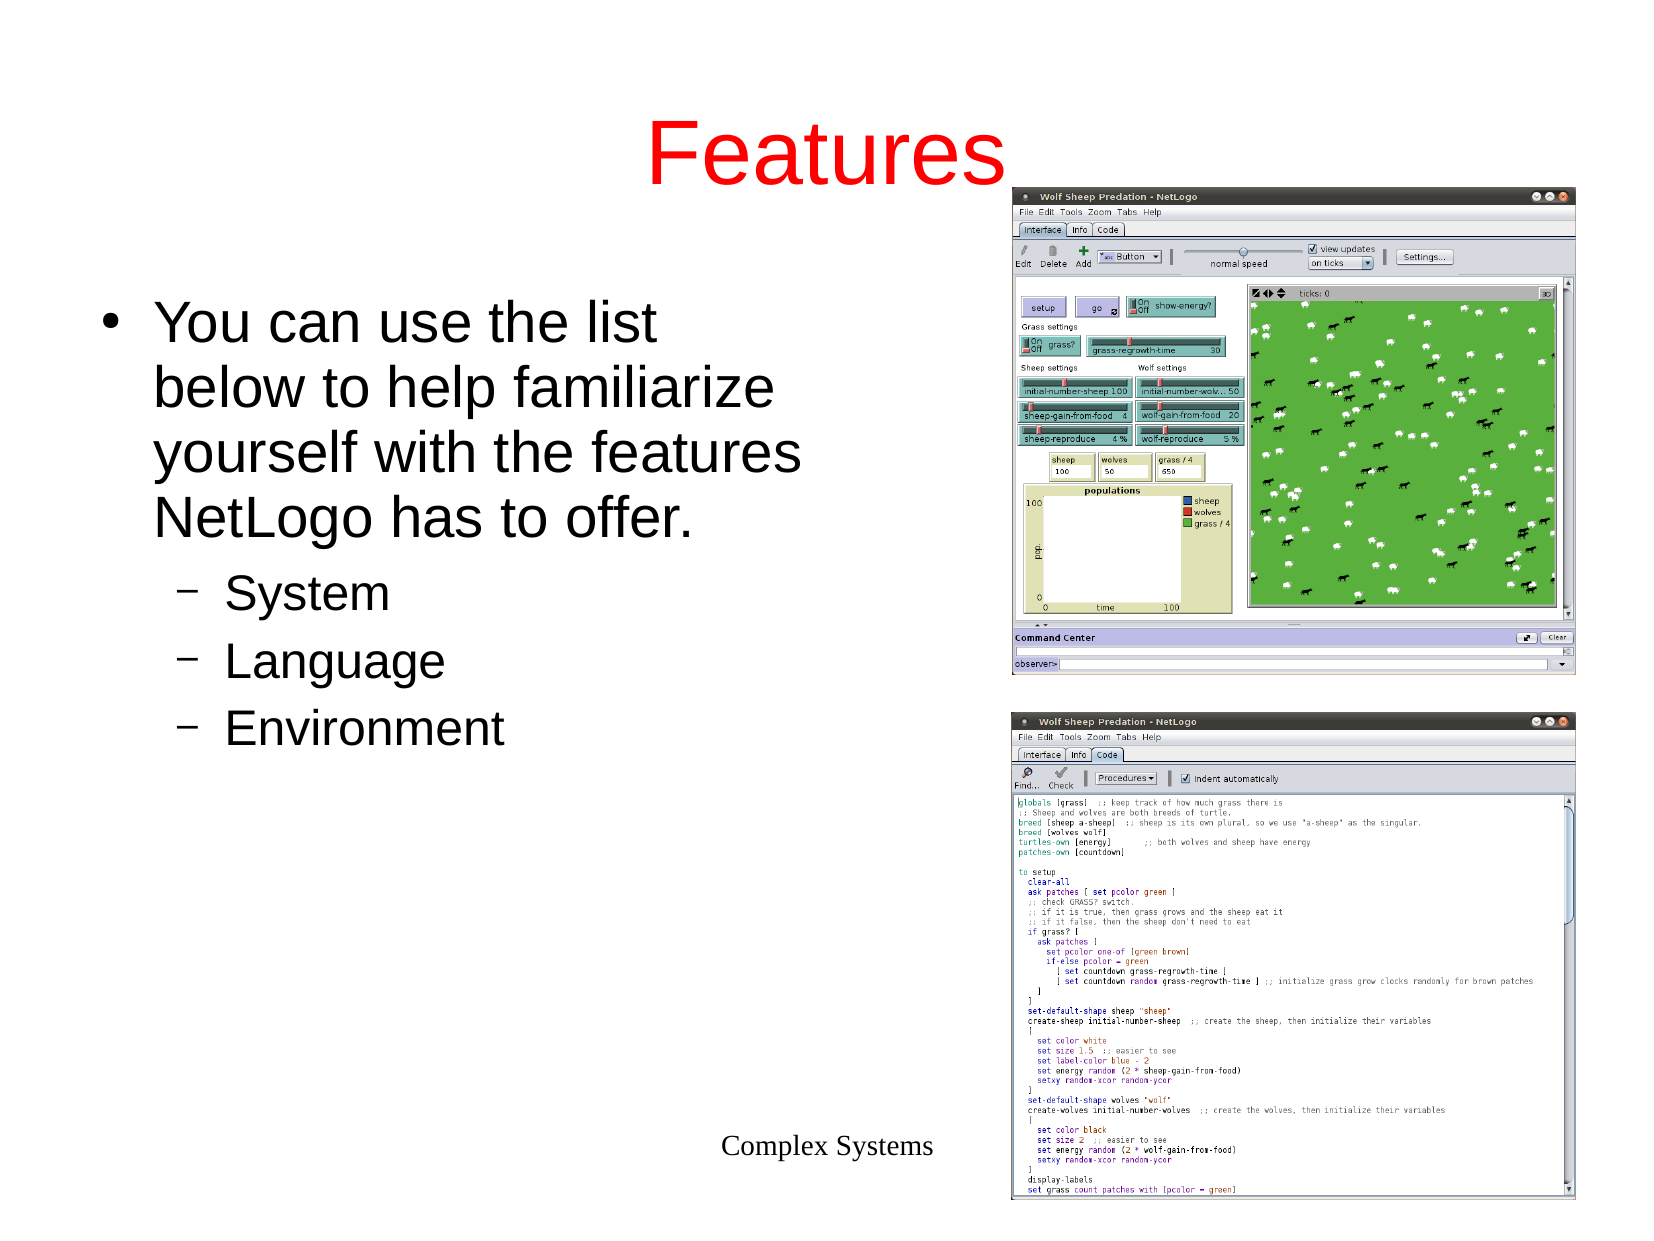

# Features
You can use the list below to help familiarize yourself with the features NetLogo has to offer.
System
Language
Environment
Complex Systems
5